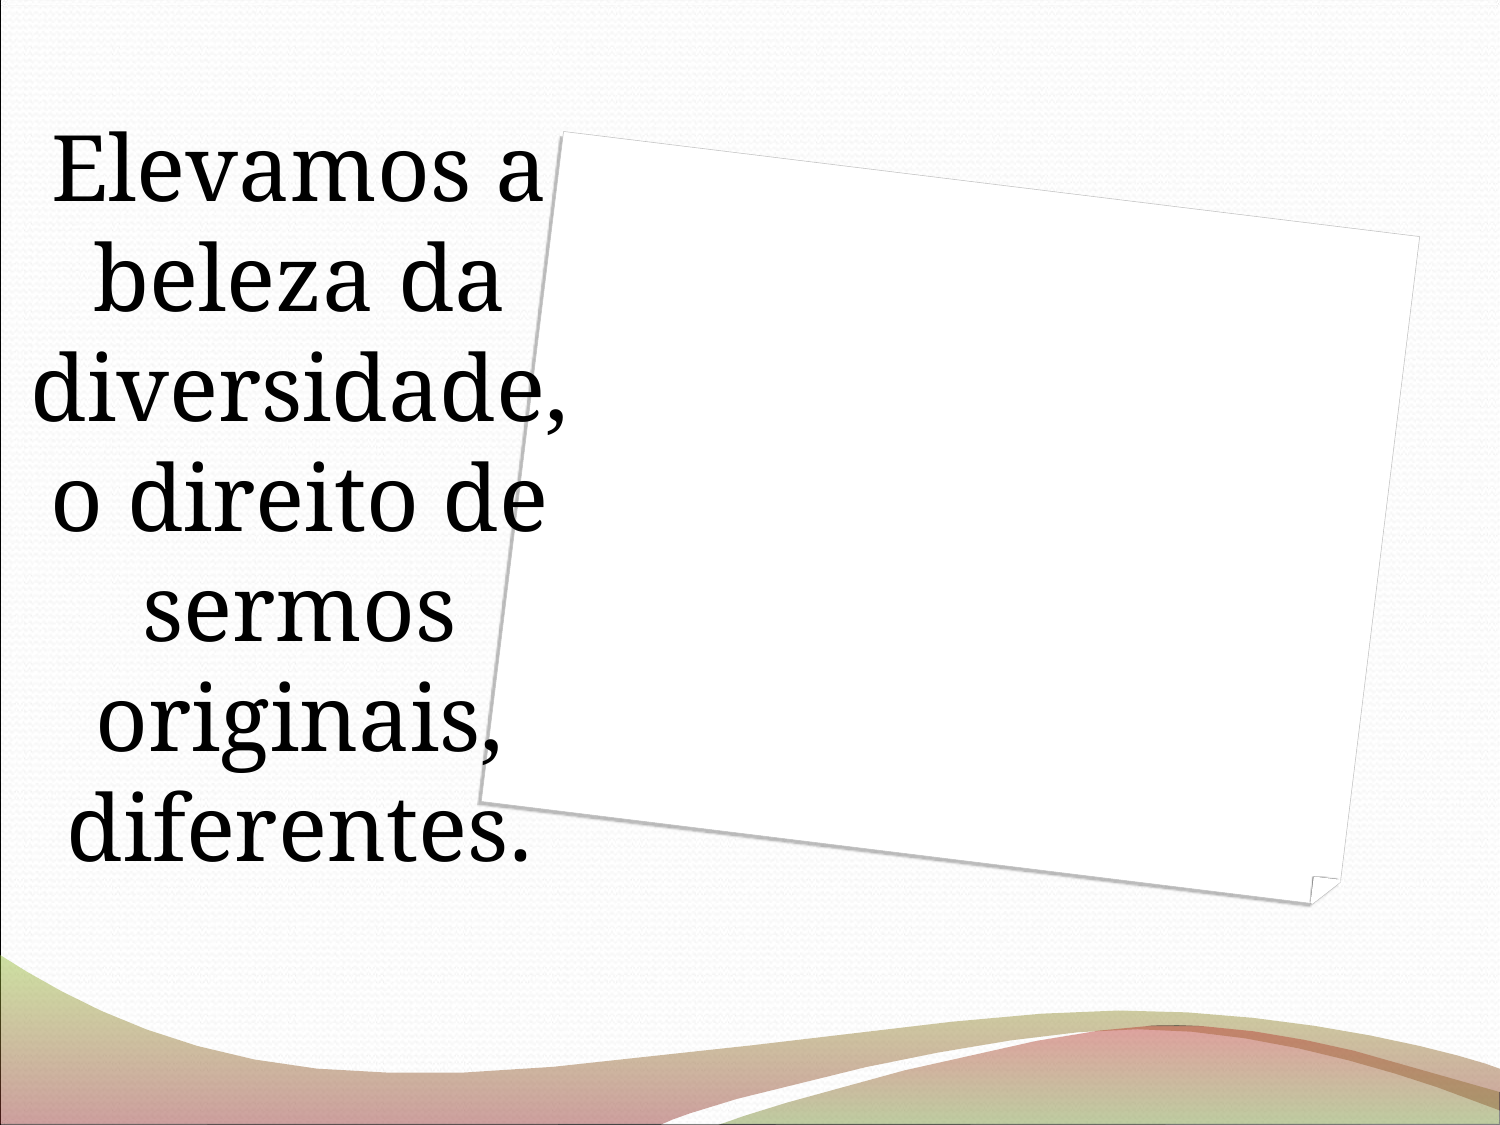

# Elevamos a beleza da diversidade, o direito de sermos originais, diferentes.